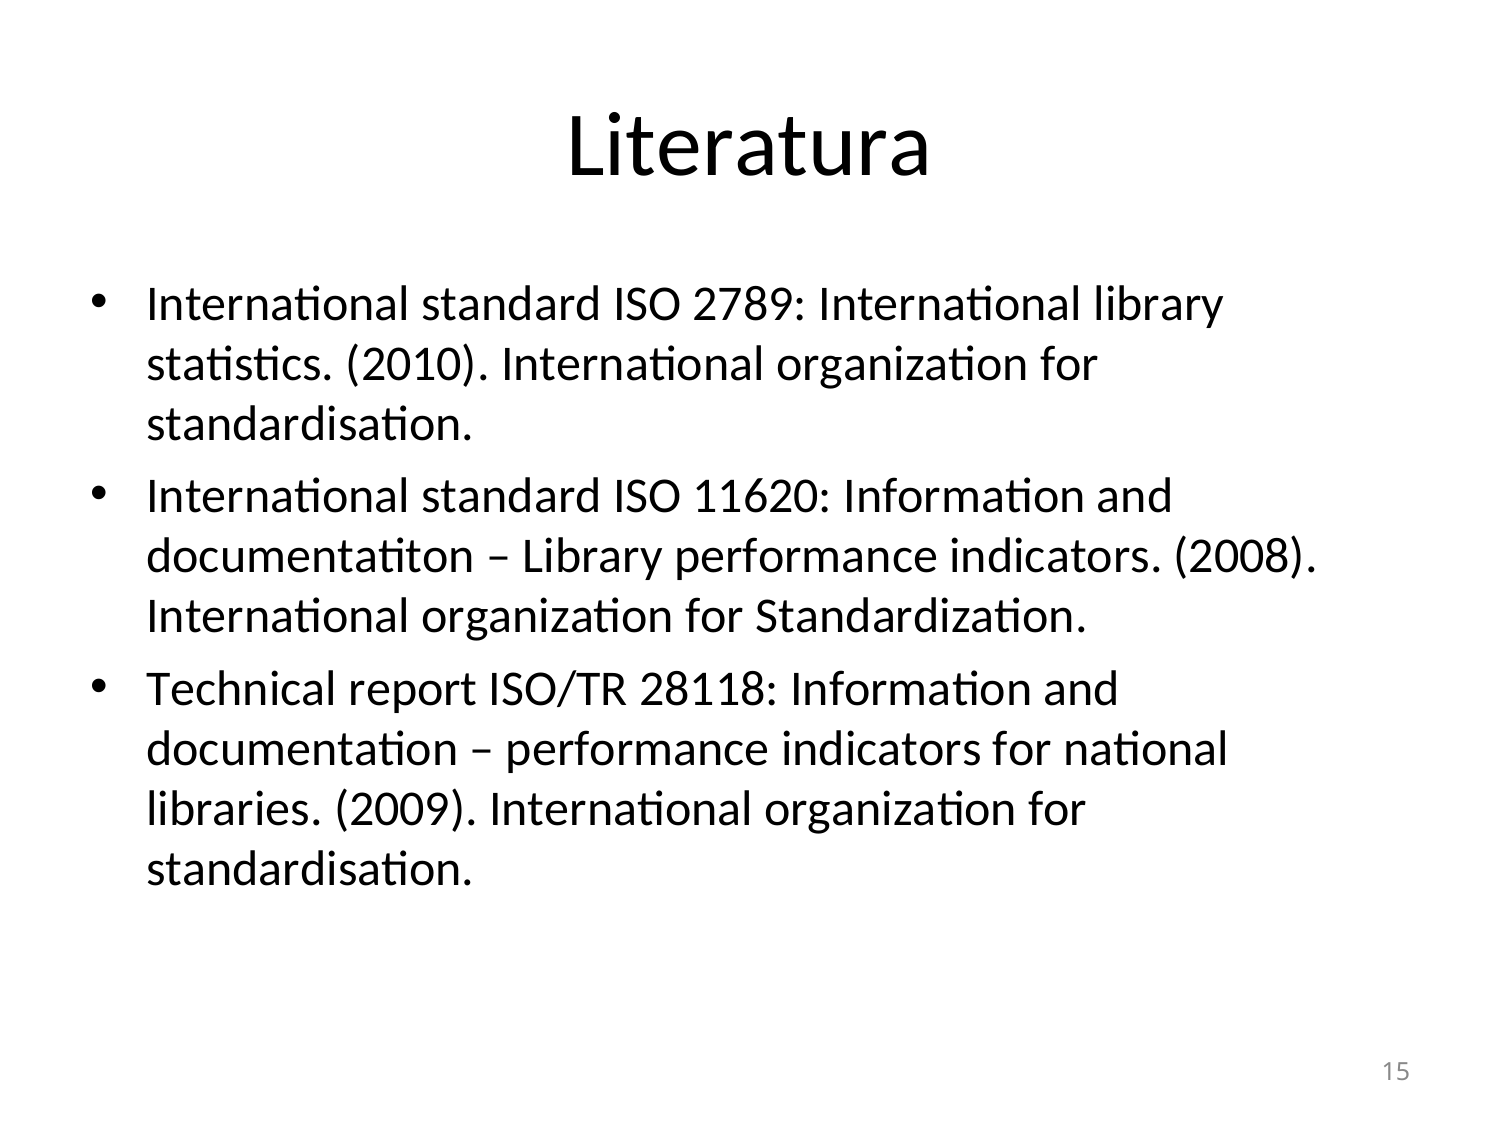

# Literatura
International standard ISO 2789: International library statistics. (2010). International organization for standardisation.
International standard ISO 11620: Information and documentatiton – Library performance indicators. (2008). International organization for Standardization.
Technical report ISO/TR 28118: Information and documentation – performance indicators for national libraries. (2009). International organization for standardisation.